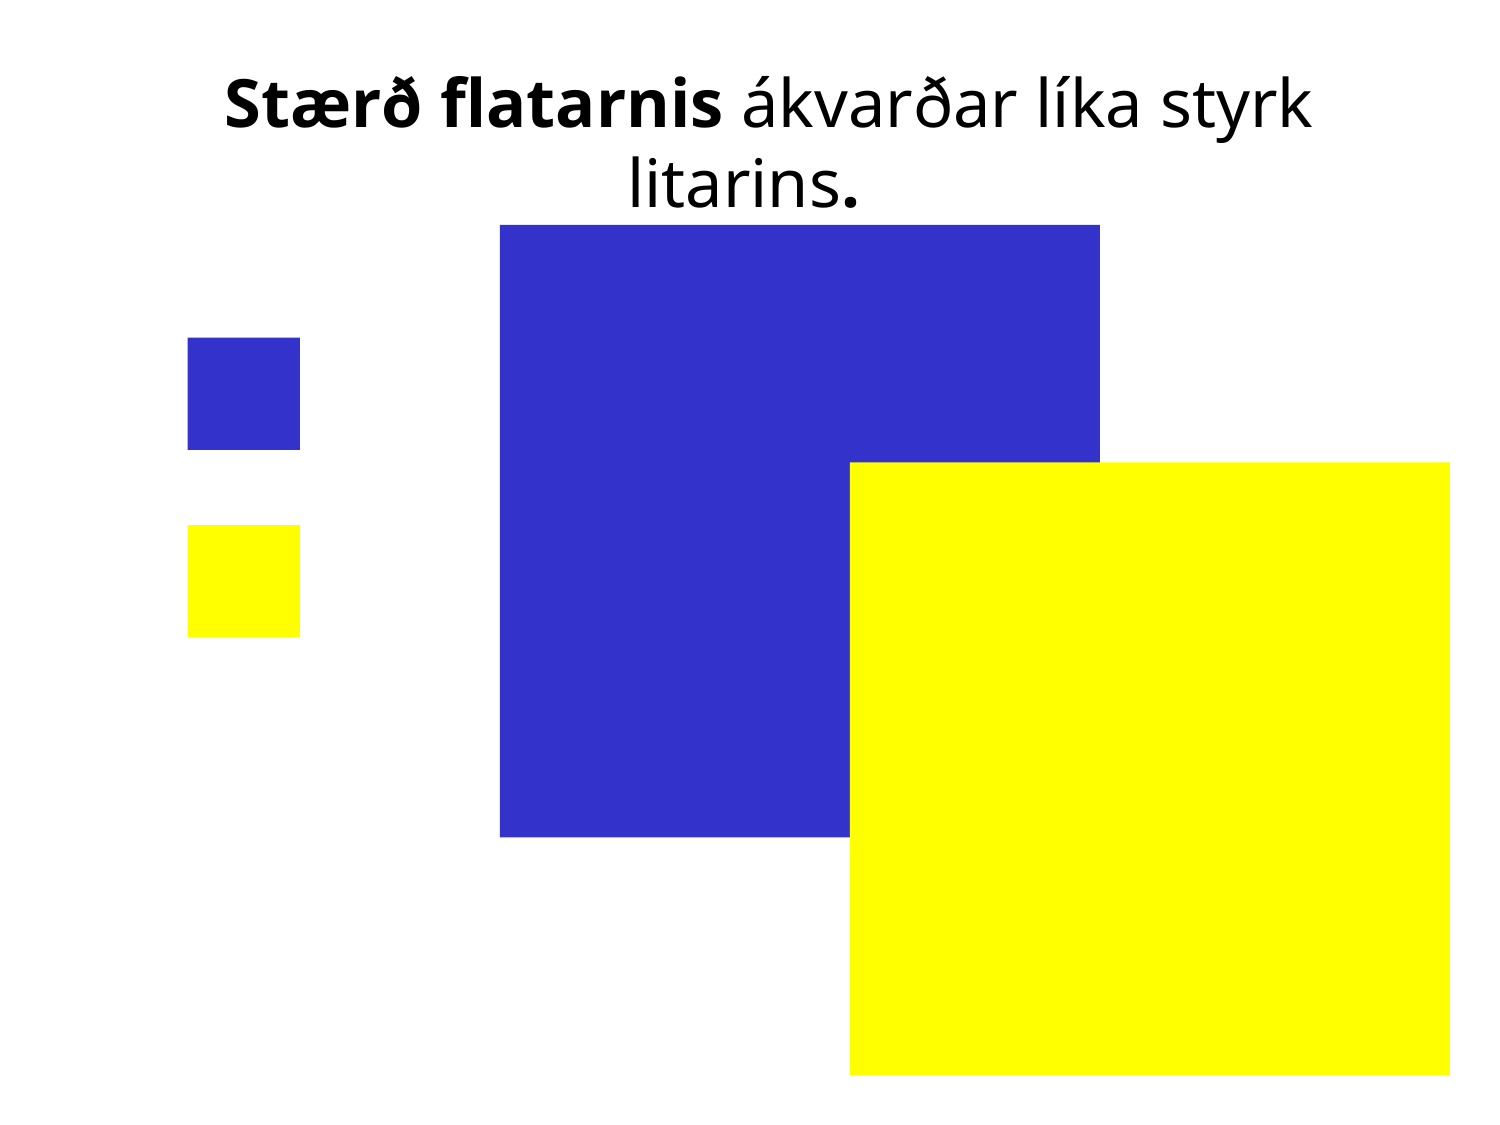

# Stærð flatarnis ákvarðar líka styrk litarins.